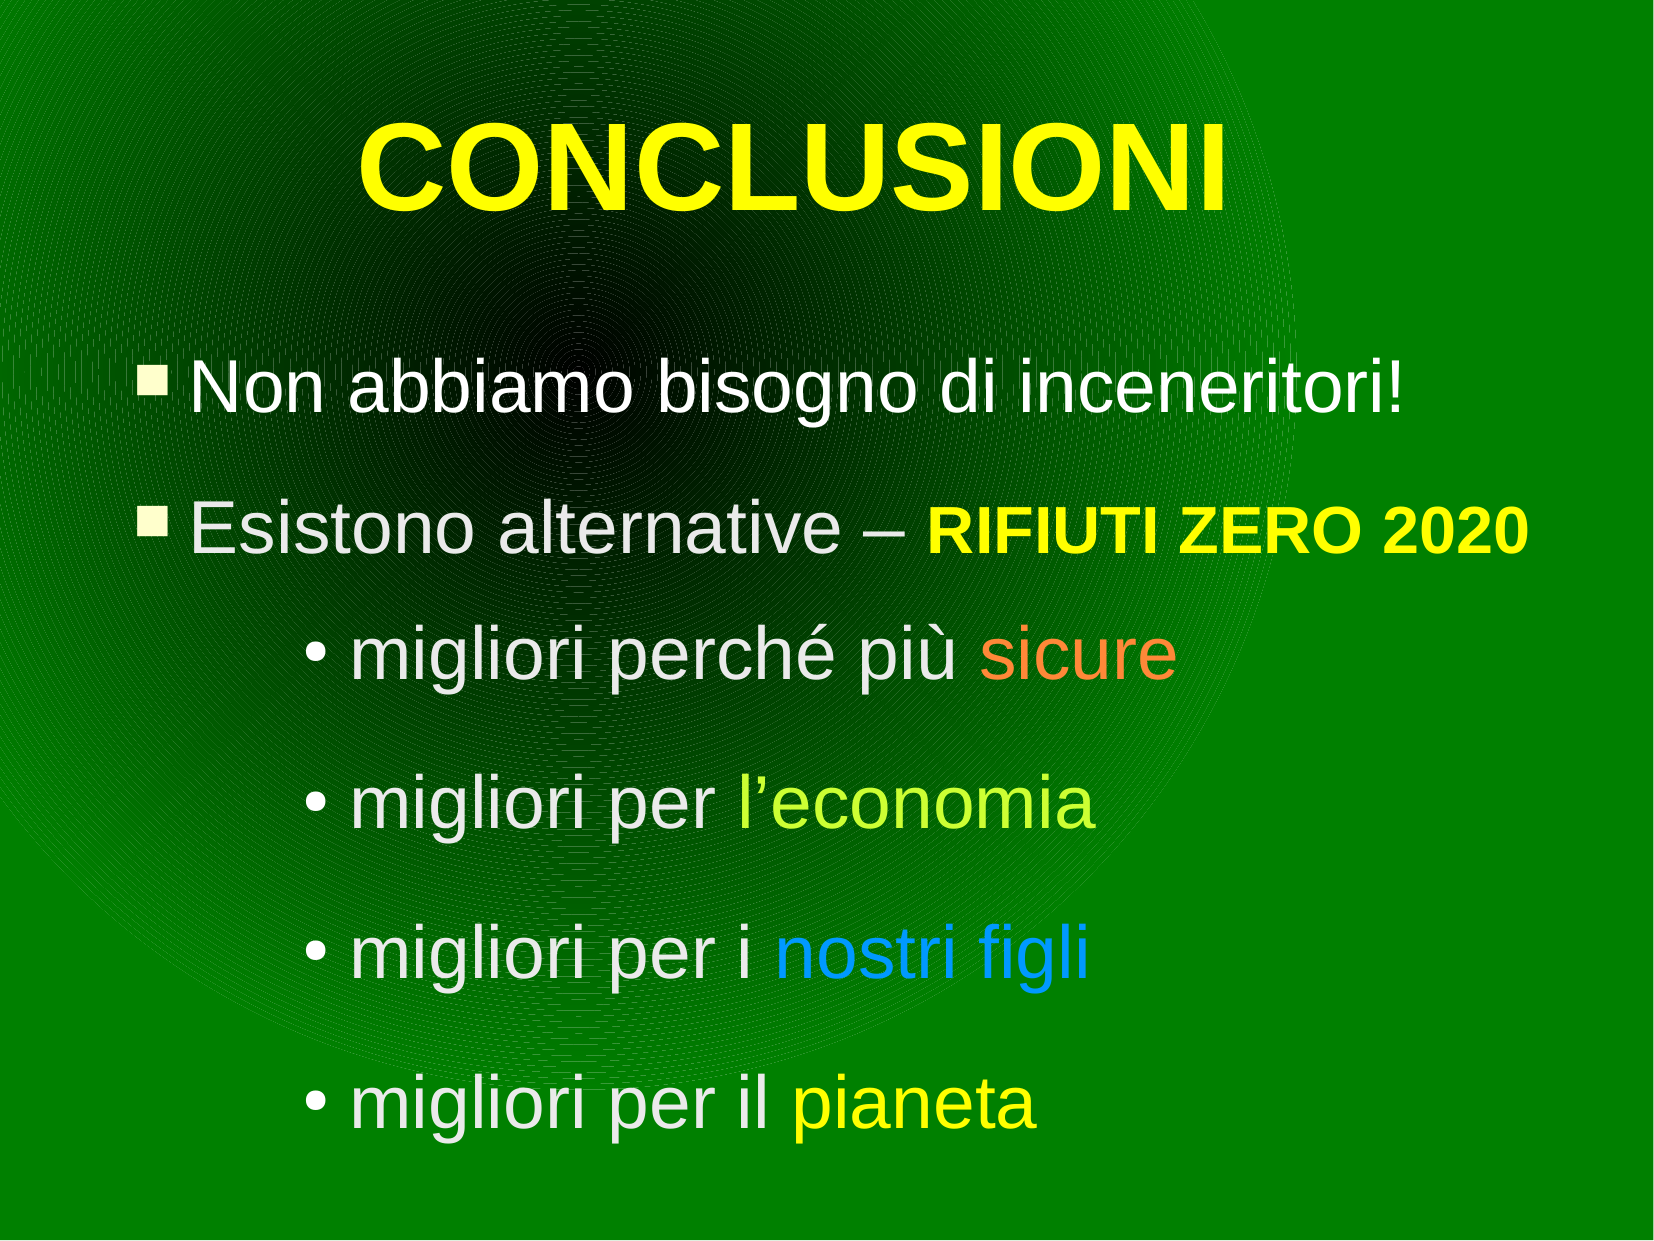

# CONCLUSIONI
Non abbiamo bisogno di inceneritori!
Esistono alternative – RIFIUTI ZERO 2020
migliori perché più sicure
migliori per l’economia
migliori per i nostri figli
migliori per il pianeta